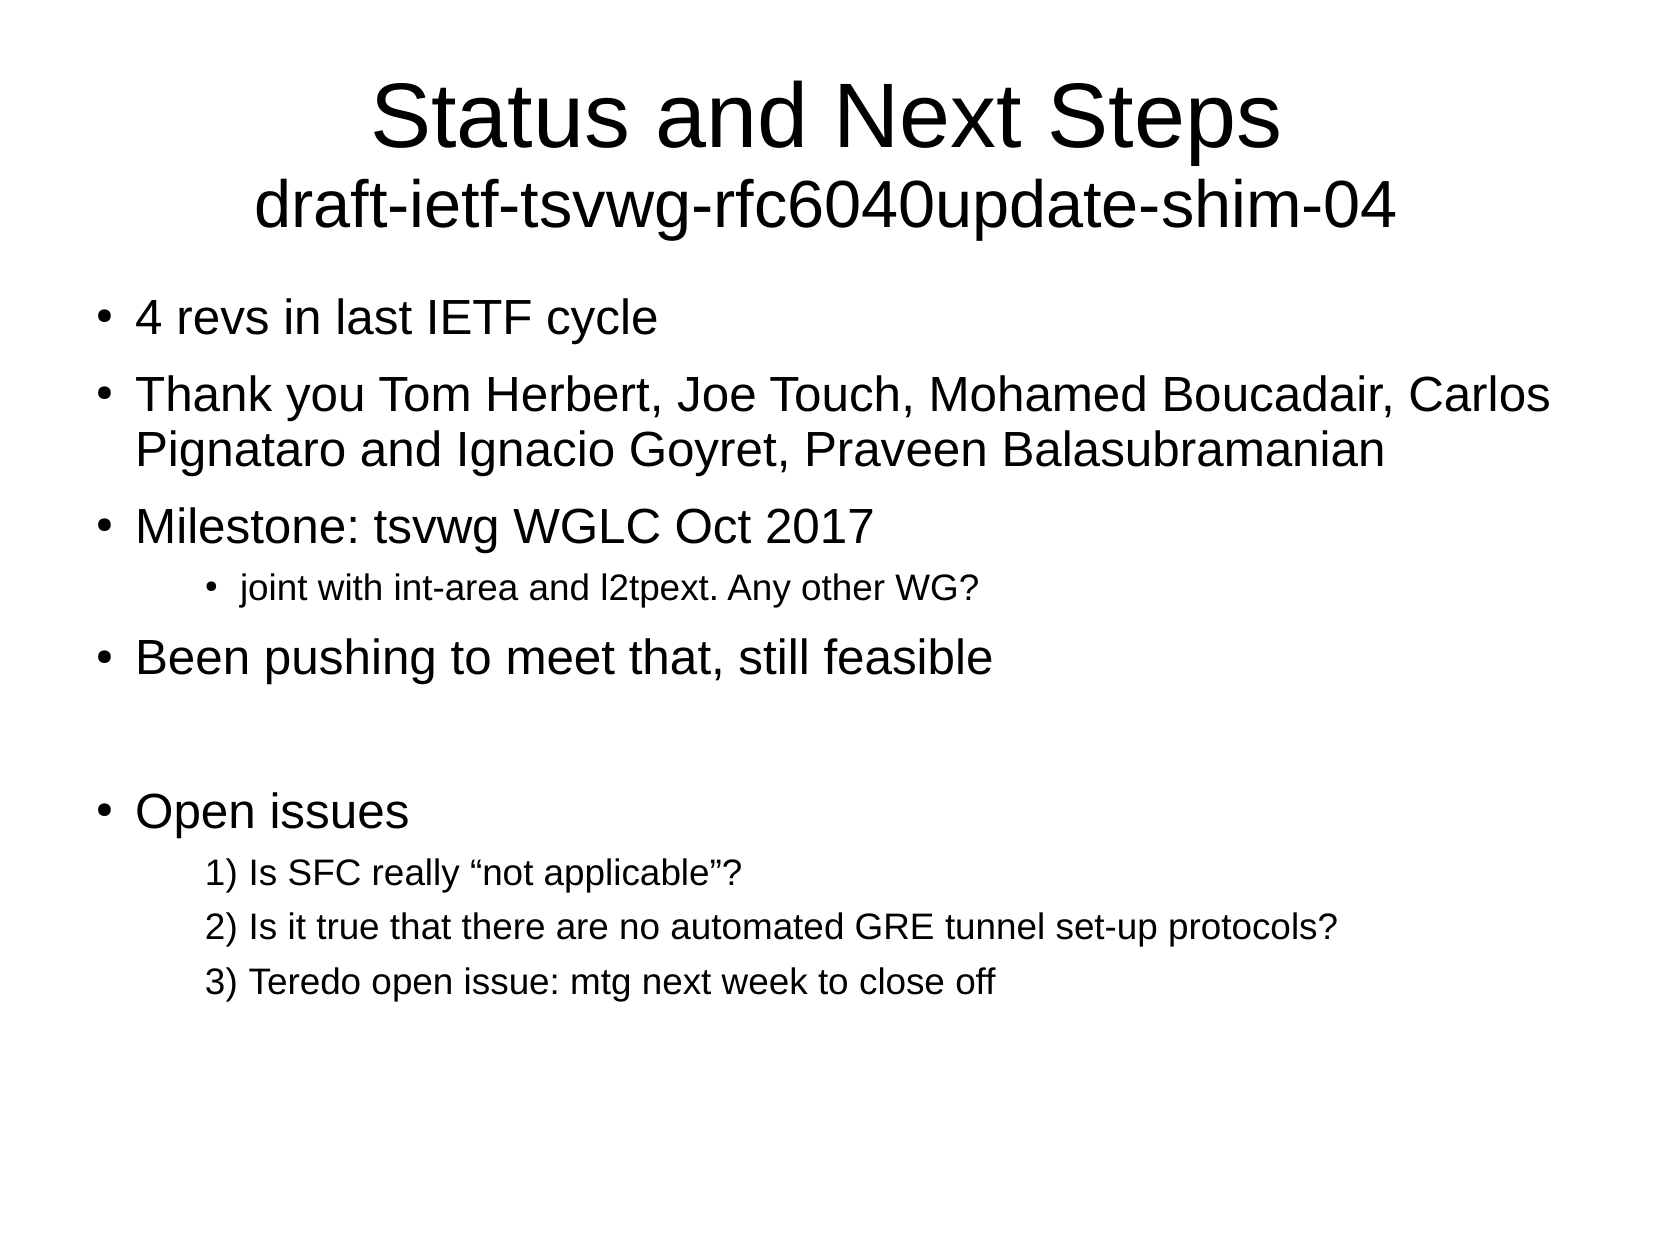

# Status and Next Steps draft-ietf-tsvwg-rfc6040update-shim-04
4 revs in last IETF cycle
Thank you Tom Herbert, Joe Touch, Mohamed Boucadair, Carlos Pignataro and Ignacio Goyret, Praveen Balasubramanian
Milestone: tsvwg WGLC Oct 2017
joint with int-area and l2tpext. Any other WG?
Been pushing to meet that, still feasible
Open issues
Is SFC really “not applicable”?
Is it true that there are no automated GRE tunnel set-up protocols?
Teredo open issue: mtg next week to close off